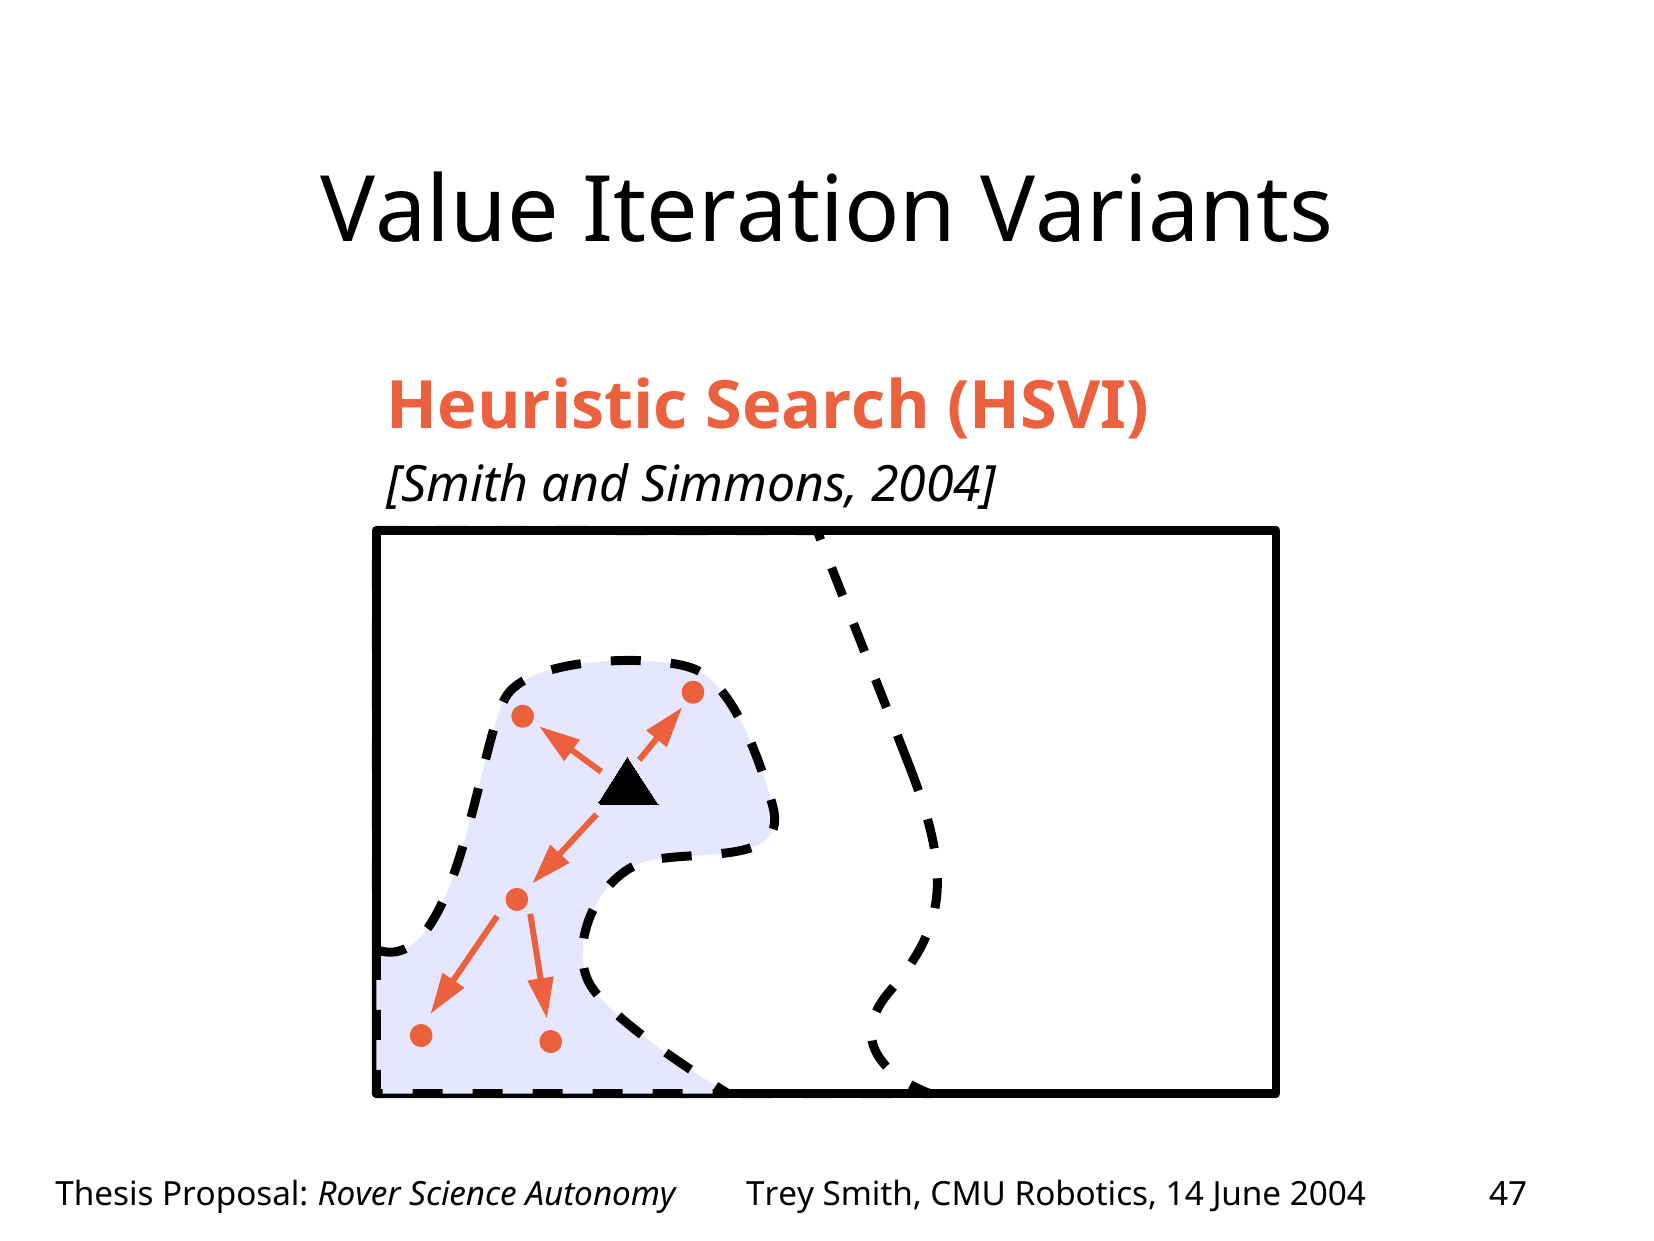

# Value Iteration Variants
Heuristic Search (HSVI)
[Smith and Simmons, 2004]